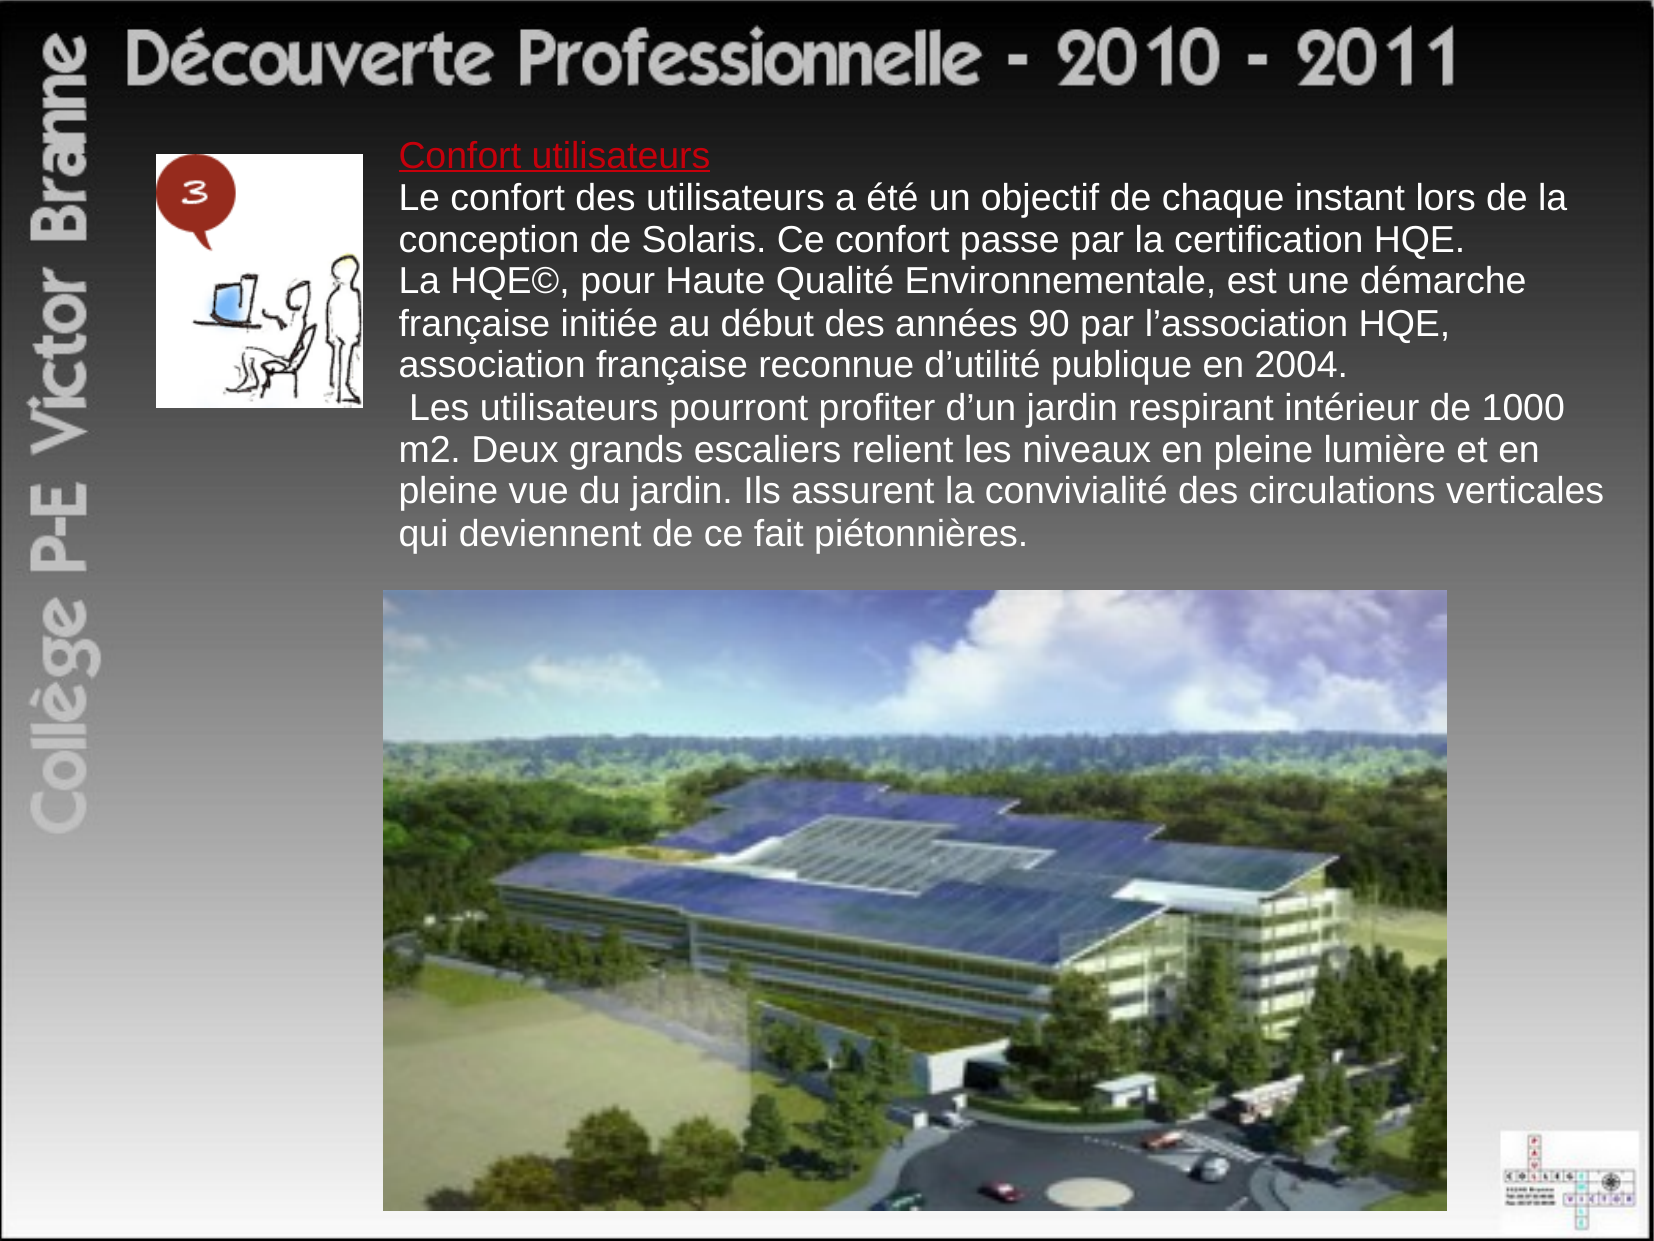

Confort utilisateurs
Le confort des utilisateurs a été un objectif de chaque instant lors de la conception de Solaris. Ce confort passe par la certification HQE.
La HQE©, pour Haute Qualité Environnementale, est une démarche française initiée au début des années 90 par l’association HQE, association française reconnue d’utilité publique en 2004.
 Les utilisateurs pourront profiter d’un jardin respirant intérieur de 1000 m2. Deux grands escaliers relient les niveaux en pleine lumière et en pleine vue du jardin. Ils assurent la convivialité des circulations verticales qui deviennent de ce fait piétonnières.